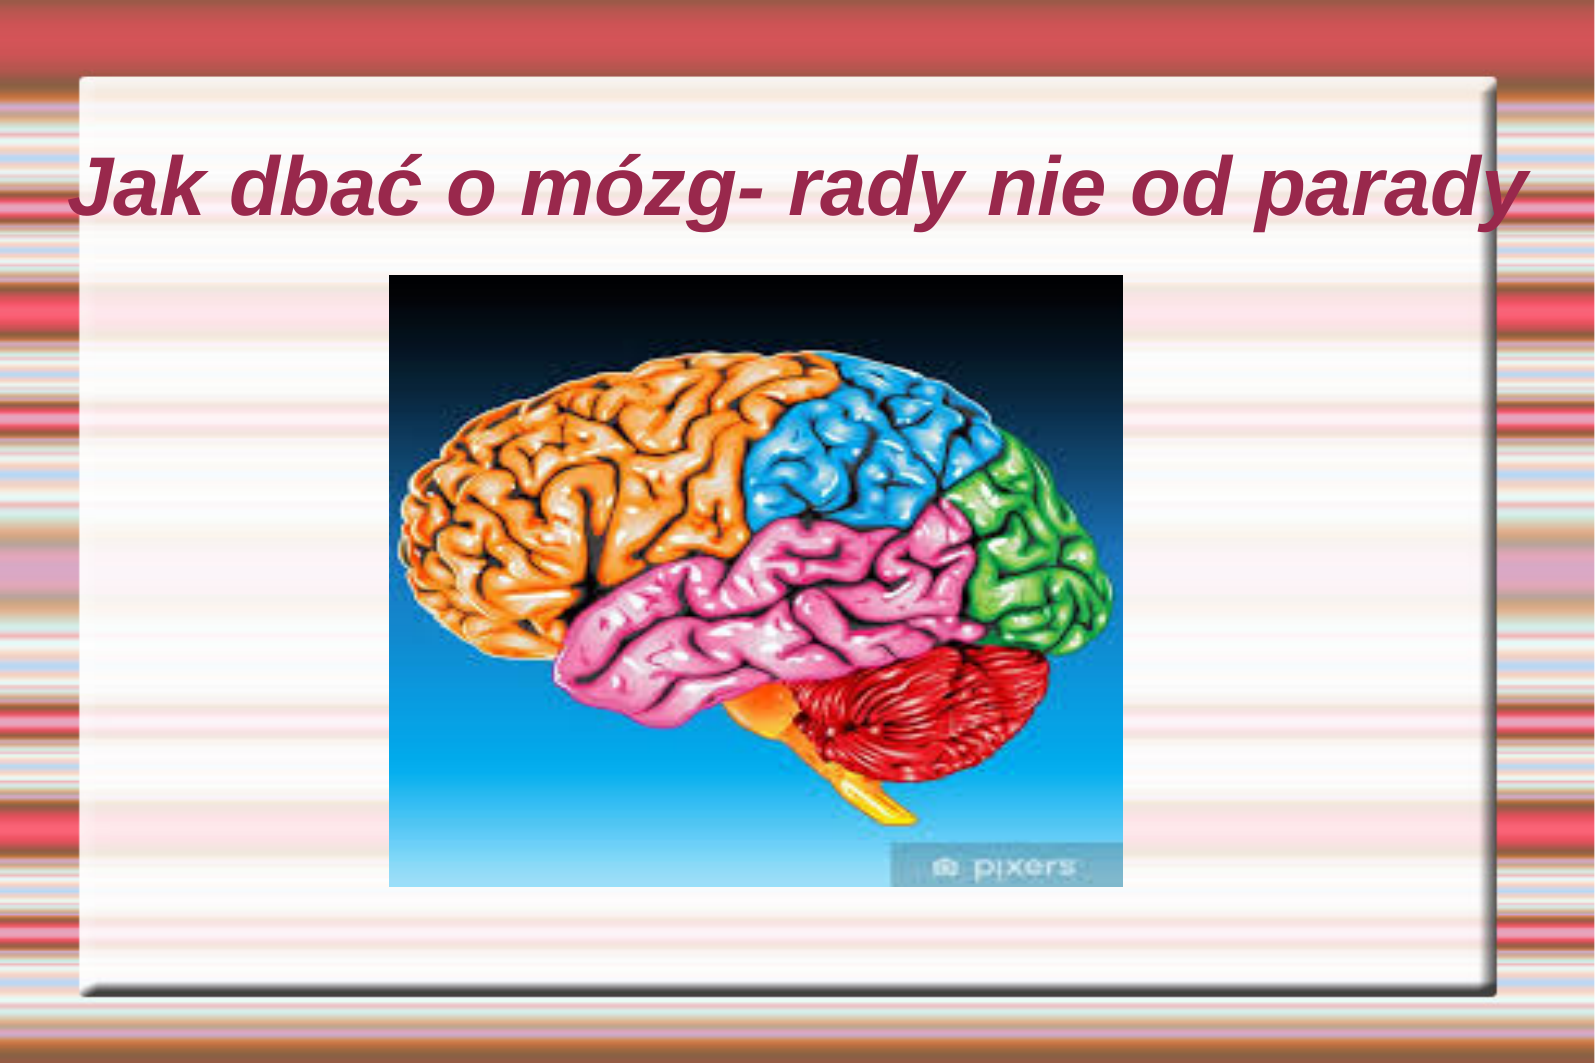

# Jak dbać o mózg- rady nie od parady